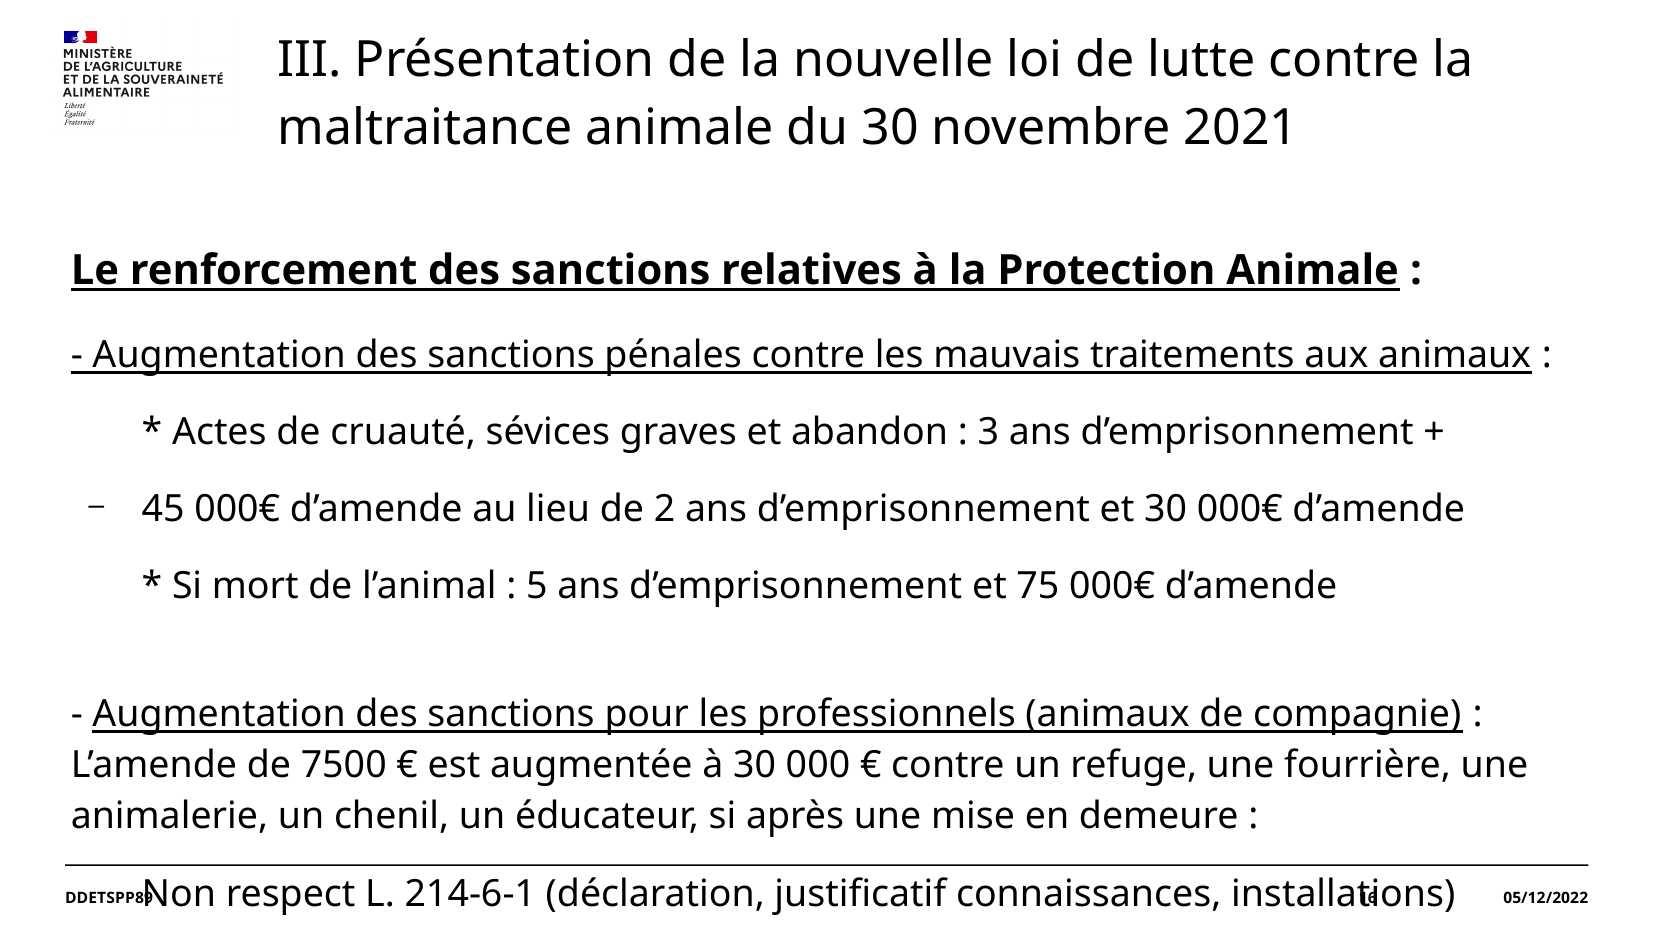

# III. Présentation de la nouvelle loi de lutte contre la maltraitance animale du 30 novembre 2021
Le renforcement des sanctions relatives à la Protection Animale :
- Augmentation des sanctions pénales contre les mauvais traitements aux animaux :
* Actes de cruauté, sévices graves et abandon : 3 ans d’emprisonnement +
45 000€ d’amende au lieu de 2 ans d’emprisonnement et 30 000€ d’amende
* Si mort de l’animal : 5 ans d’emprisonnement et 75 000€ d’amende
- Augmentation des sanctions pour les professionnels (animaux de compagnie) :
L’amende de 7500 € est augmentée à 30 000 € contre un refuge, une fourrière, une animalerie, un chenil, un éducateur, si après une mise en demeure :
Non respect L. 214-6-1 (déclaration, justificatif connaissances, installations)
DDETSPP89
16
05/12/2022